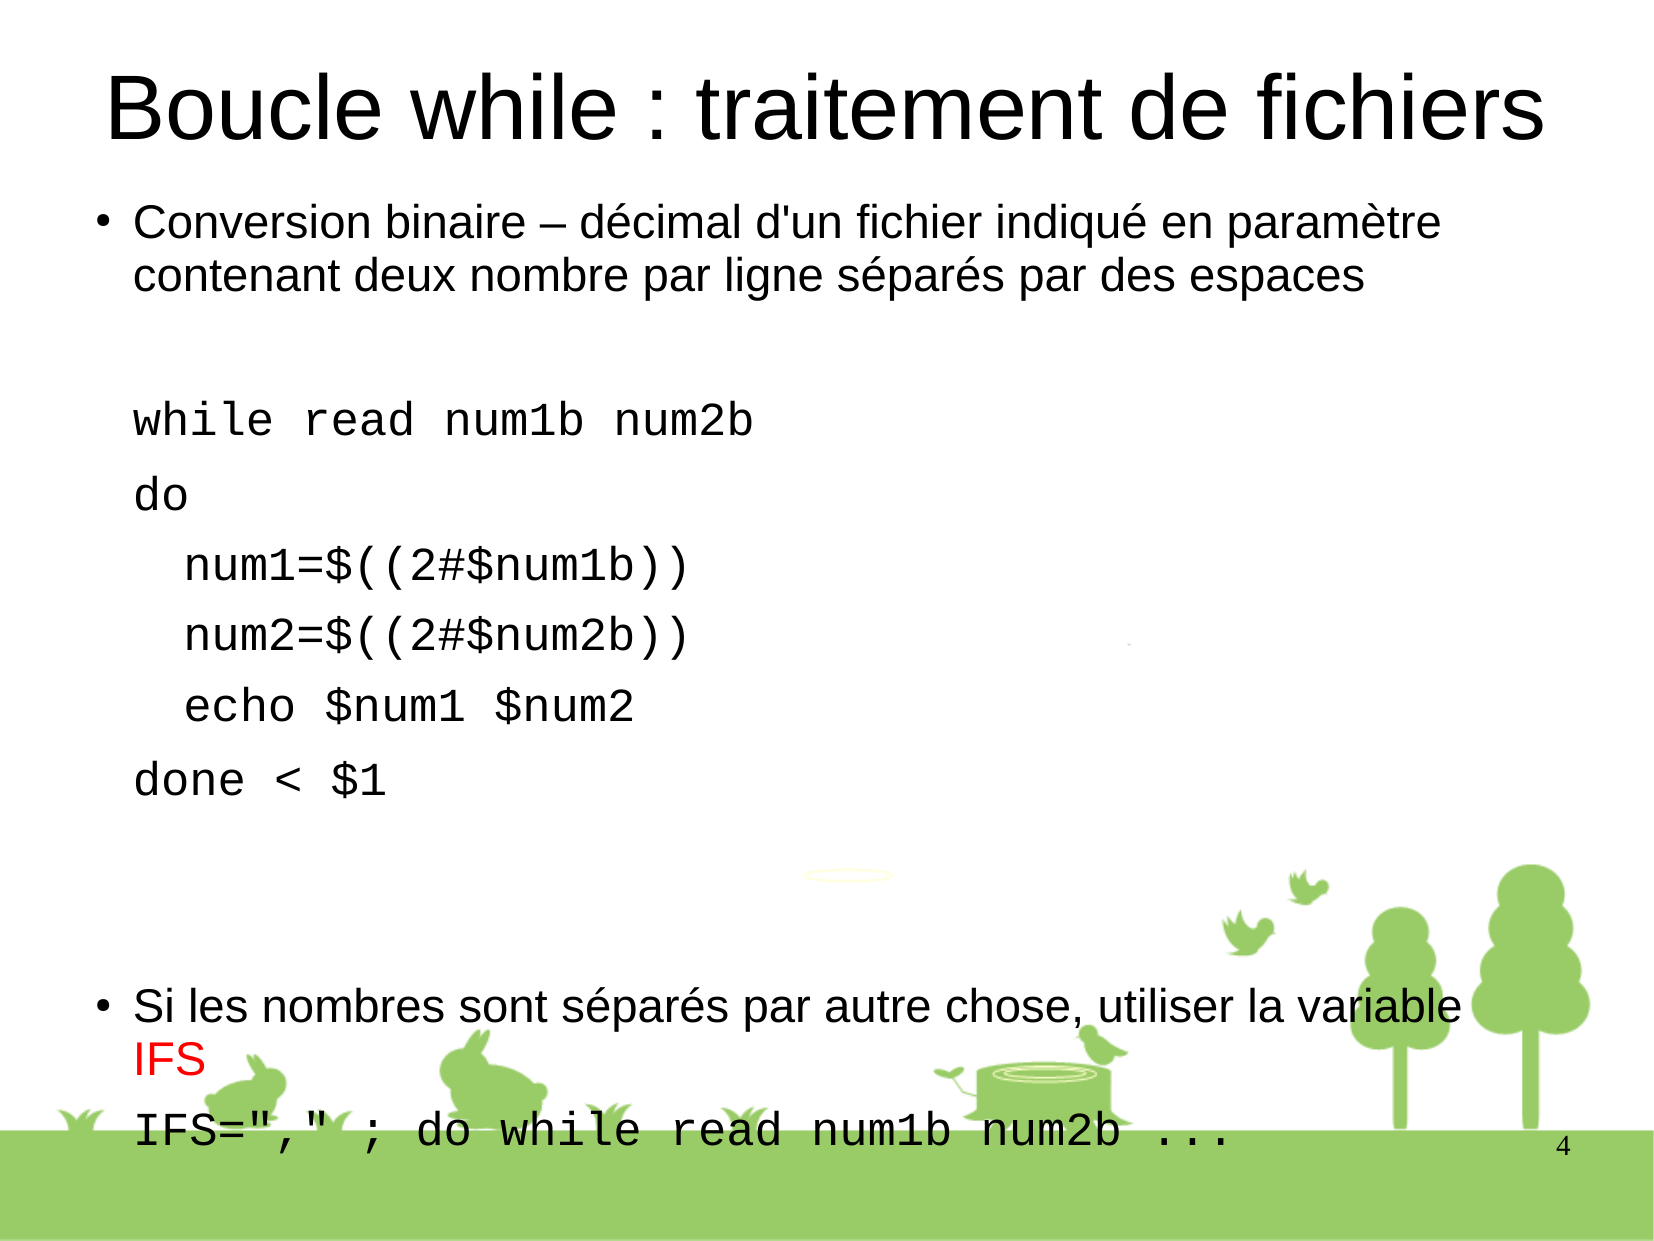

# Boucle while : traitement de fichiers
Conversion binaire – décimal d'un fichier indiqué en paramètre contenant deux nombre par ligne séparés par des espaces
while read num1b num2b
do
num1=$((2#$num1b))
num2=$((2#$num2b))
echo $num1 $num2
done < $1
Si les nombres sont séparés par autre chose, utiliser la variable IFS
IFS="," ; do while read num1b num2b ...
4